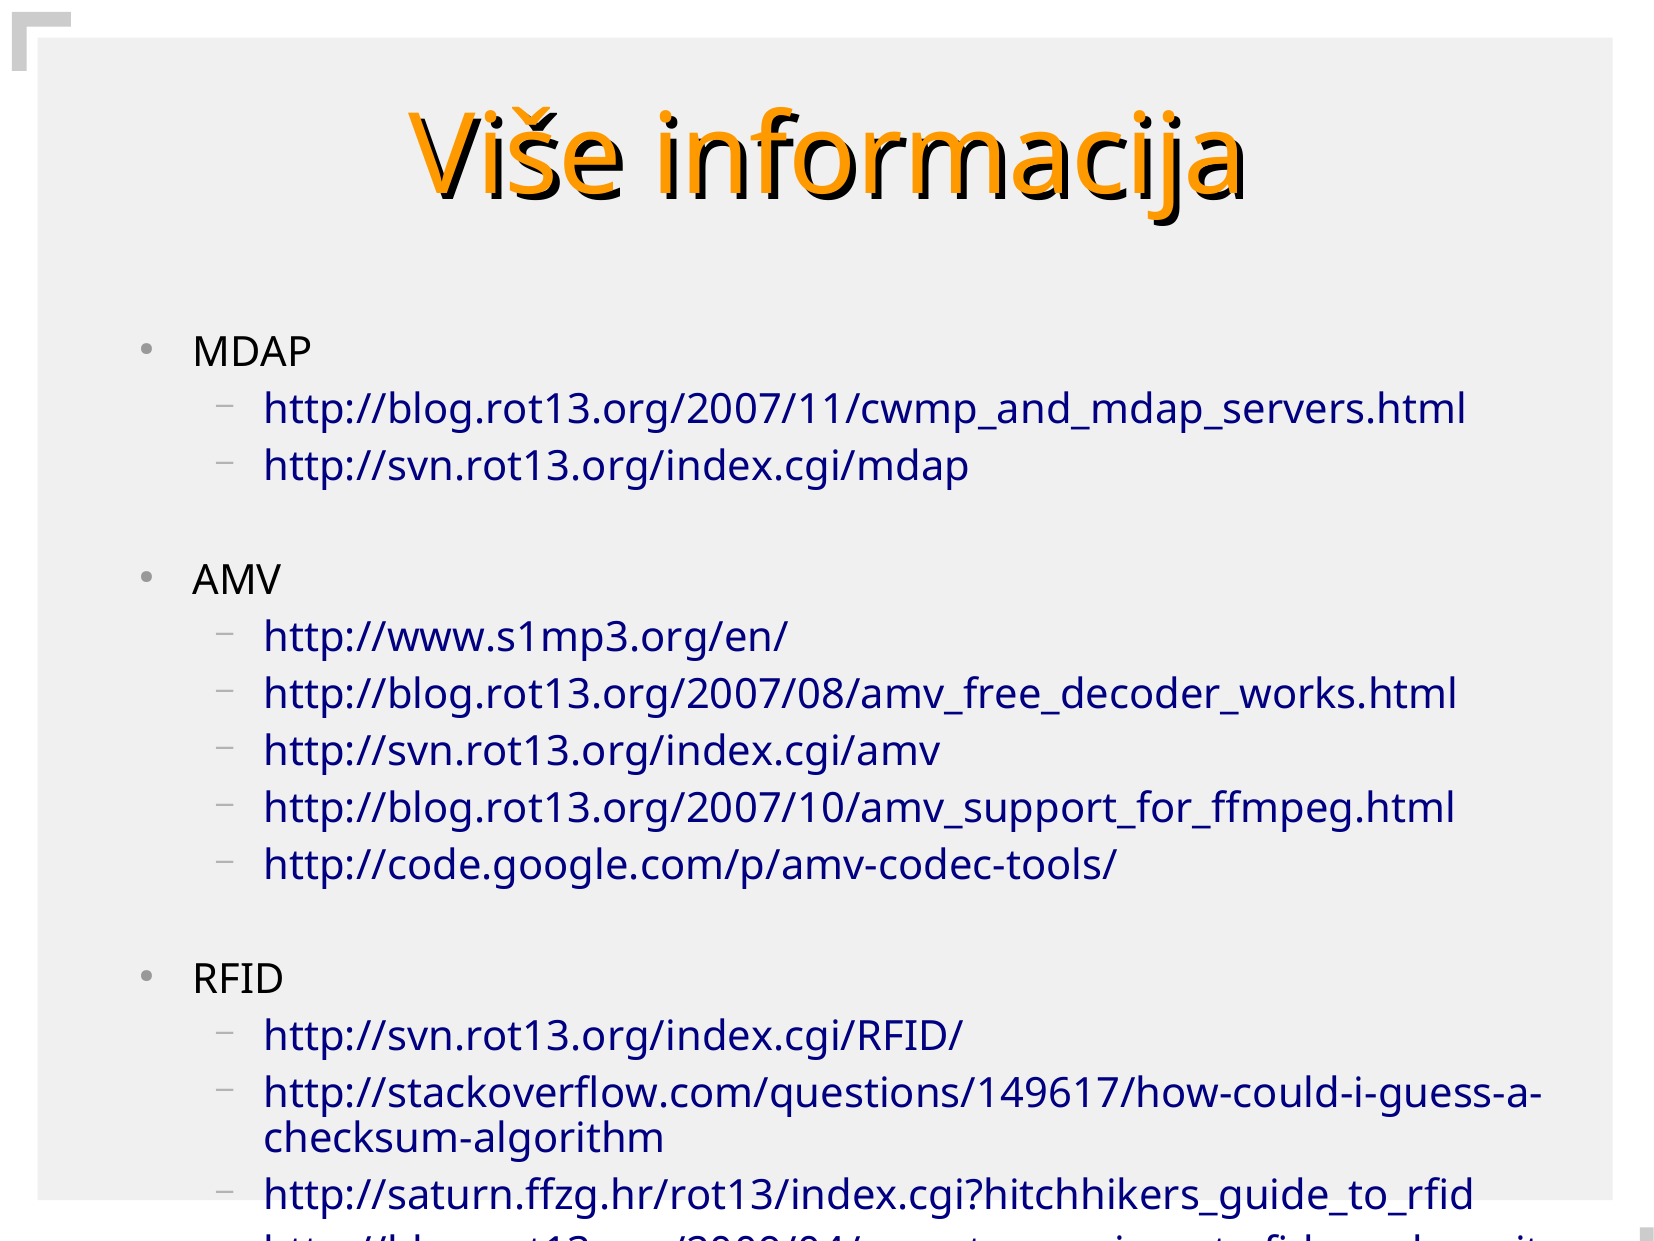

# Više informacija
MDAP
http://blog.rot13.org/2007/11/cwmp_and_mdap_servers.html
http://svn.rot13.org/index.cgi/mdap
AMV
http://www.s1mp3.org/en/
http://blog.rot13.org/2007/08/amv_free_decoder_works.html
http://svn.rot13.org/index.cgi/amv
http://blog.rot13.org/2007/10/amv_support_for_ffmpeg.html
http://code.google.com/p/amv-codec-tools/
RFID
http://svn.rot13.org/index.cgi/RFID/
http://stackoverflow.com/questions/149617/how-could-i-guess-a-checksum-algorithm
http://saturn.ffzg.hr/rot13/index.cgi?hitchhikers_guide_to_rfid
http://blog.rot13.org/2009/04/comet_experiment_rfid_reader_with_koha_data_in_browser.html